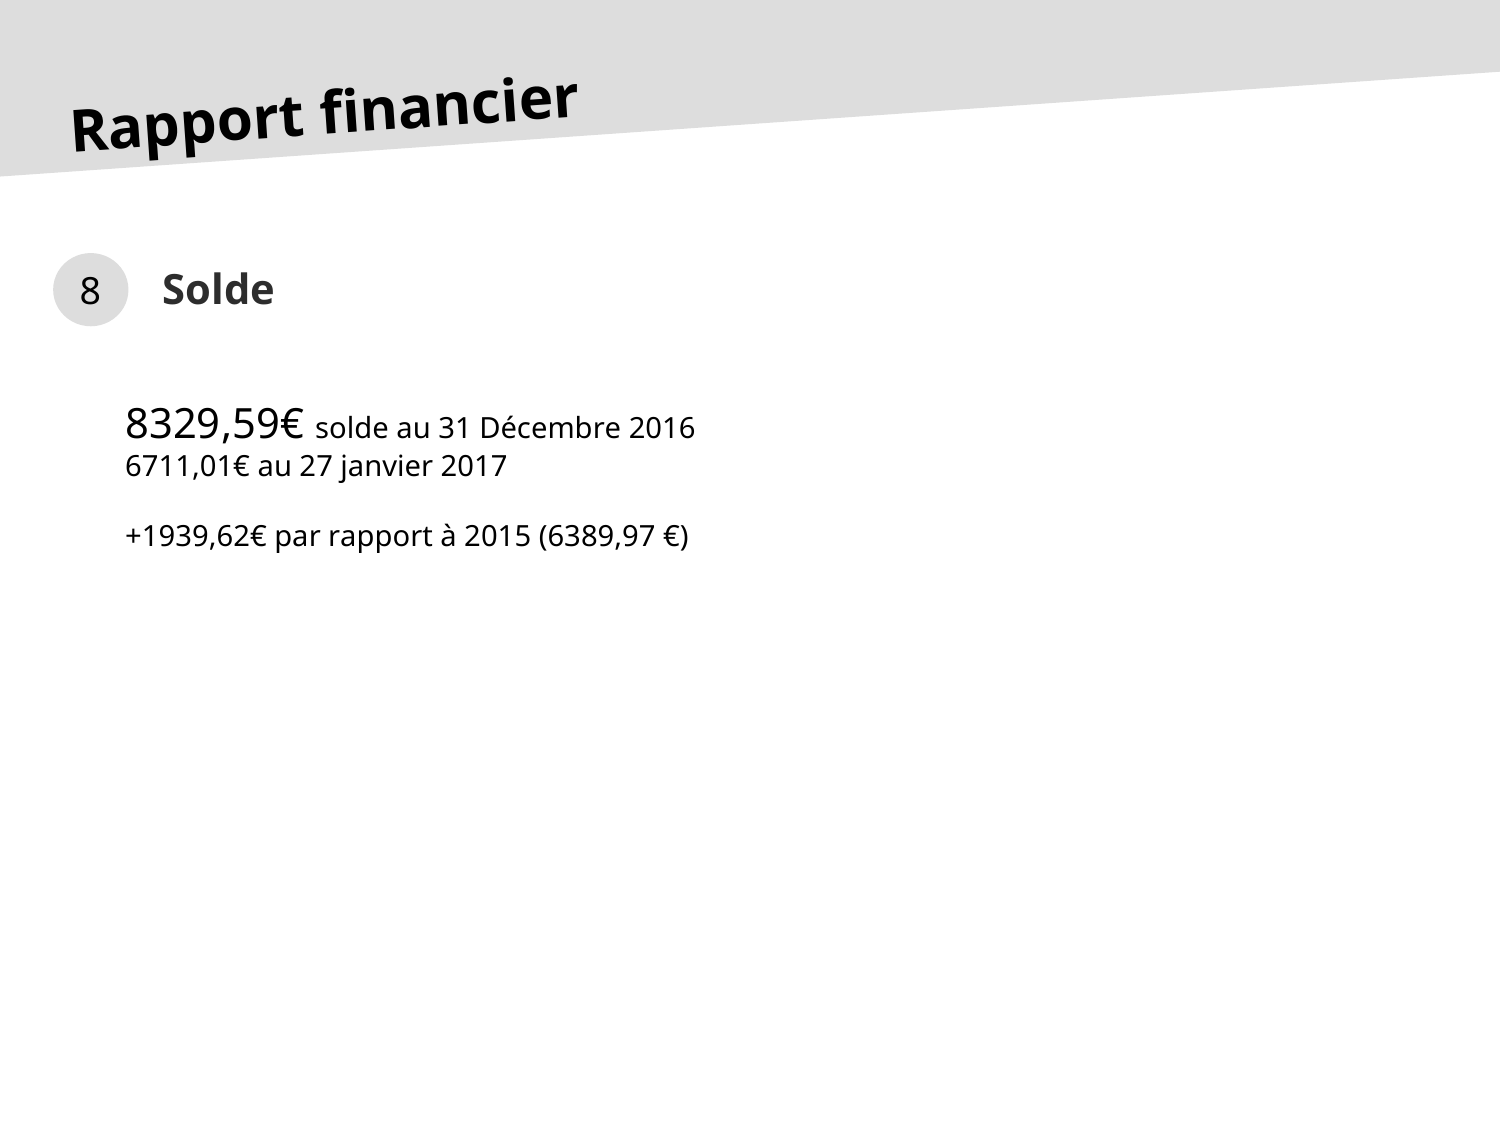

Rapport financier
Solde
8
8329,59€ solde au 31 Décembre 2016
6711,01€ au 27 janvier 2017
+1939,62€ par rapport à 2015 (6389,97 €)
5